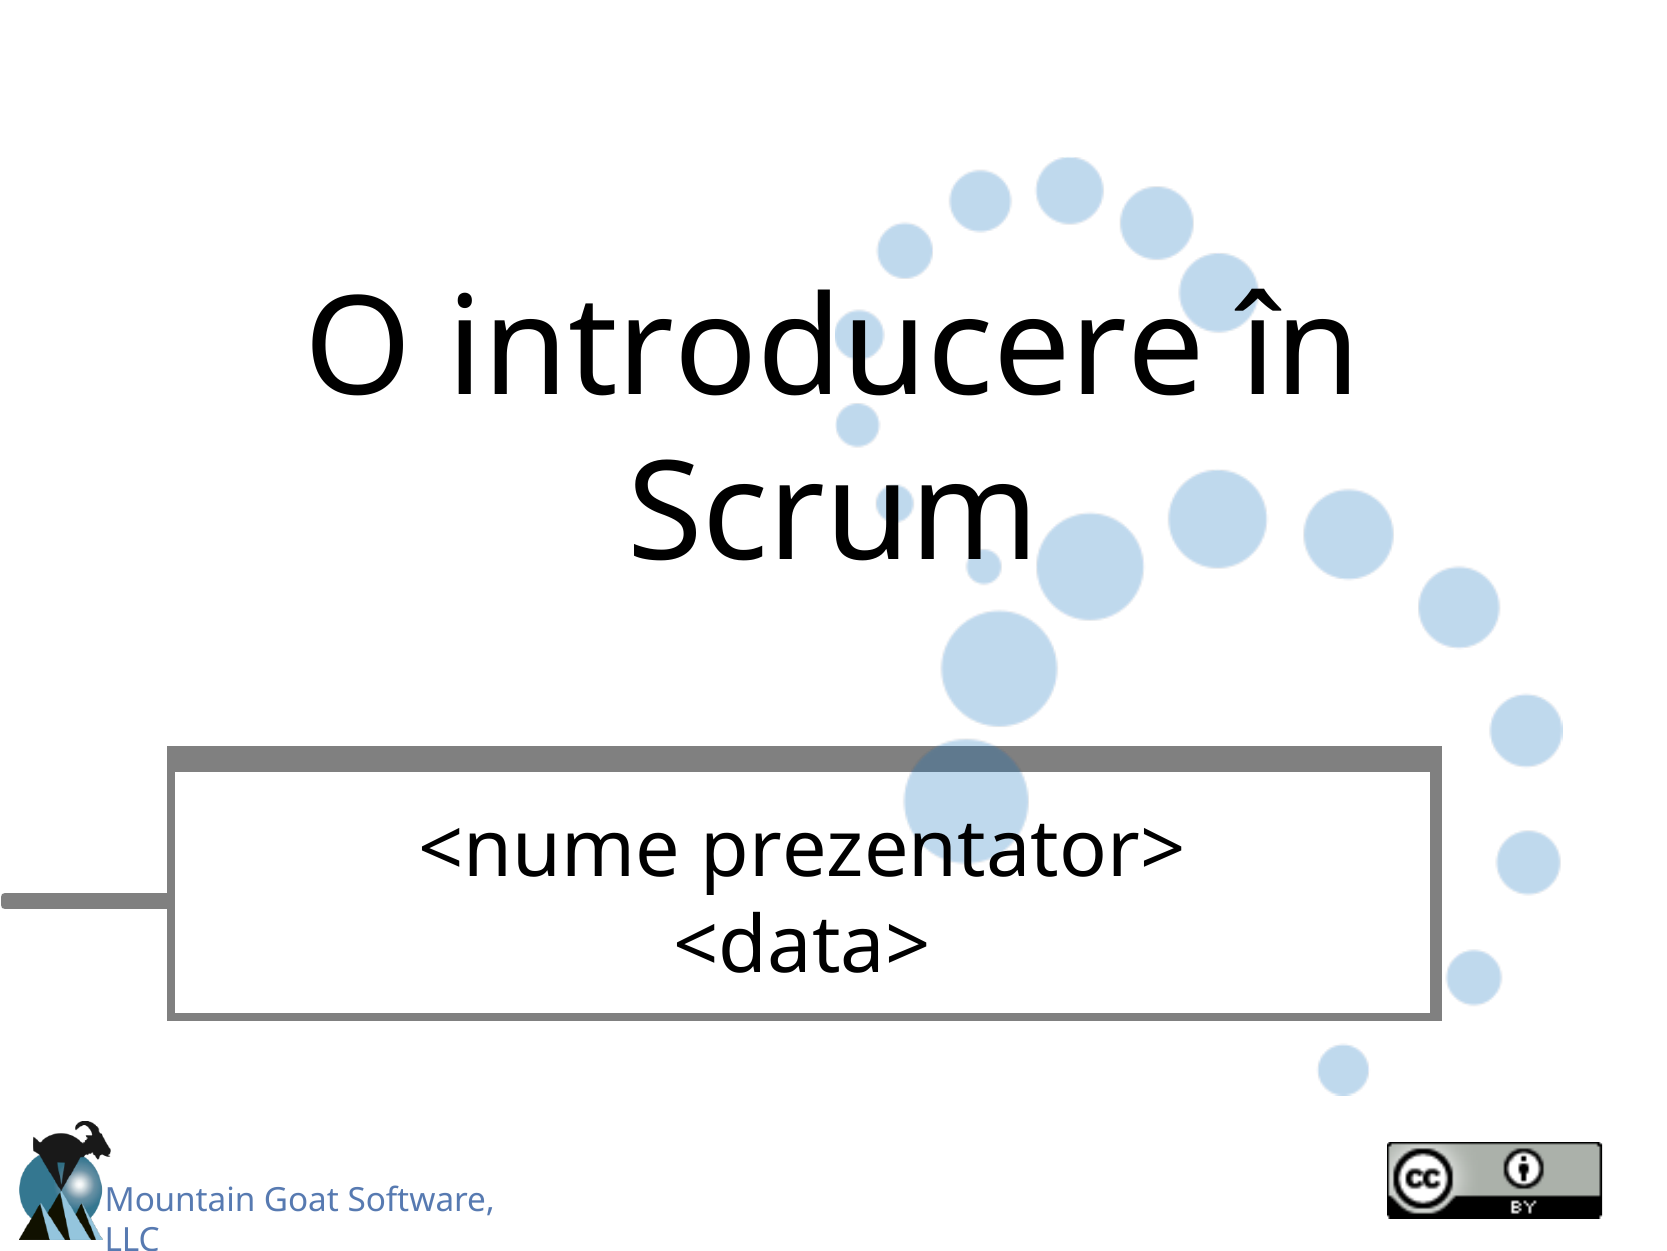

# O introducere în Scrum
<nume prezentator>
<data>